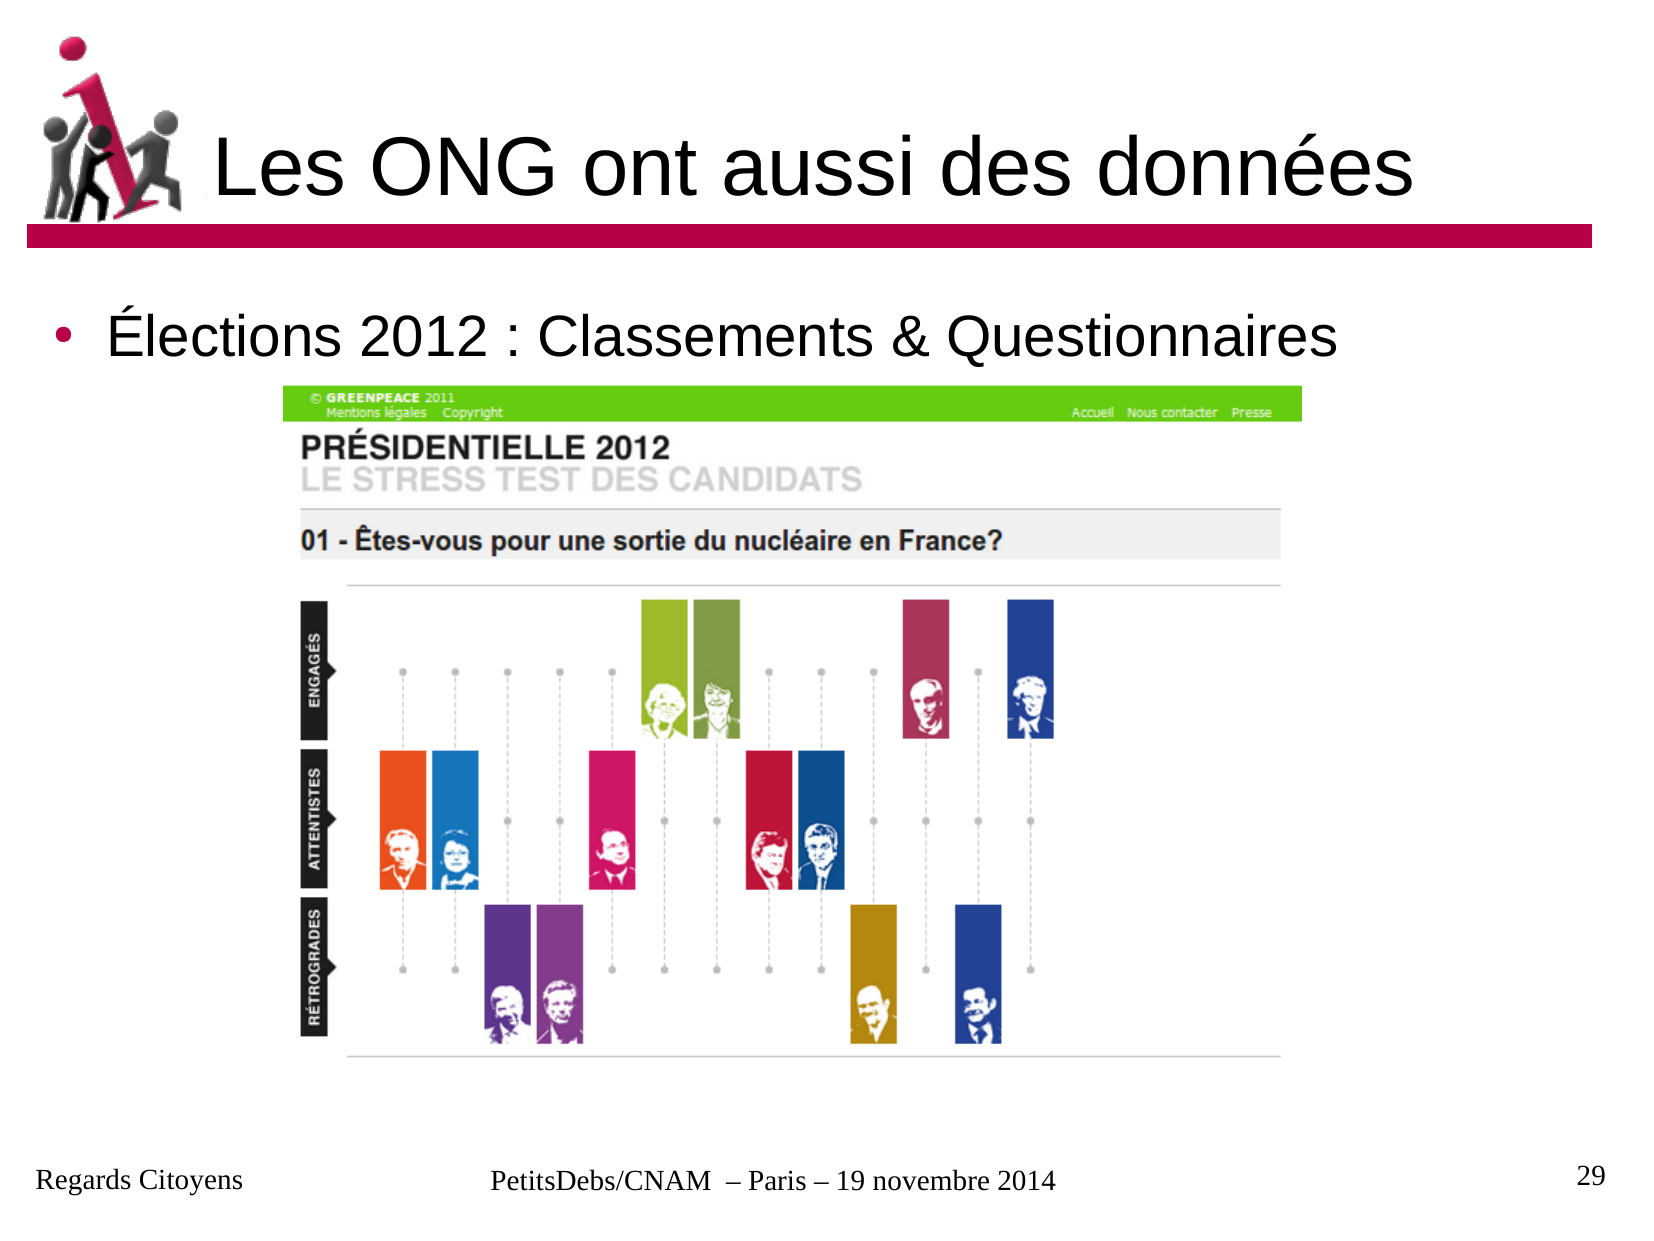

# Les ONG ont aussi des données
Élections 2012 : Classements & Questionnaires
29